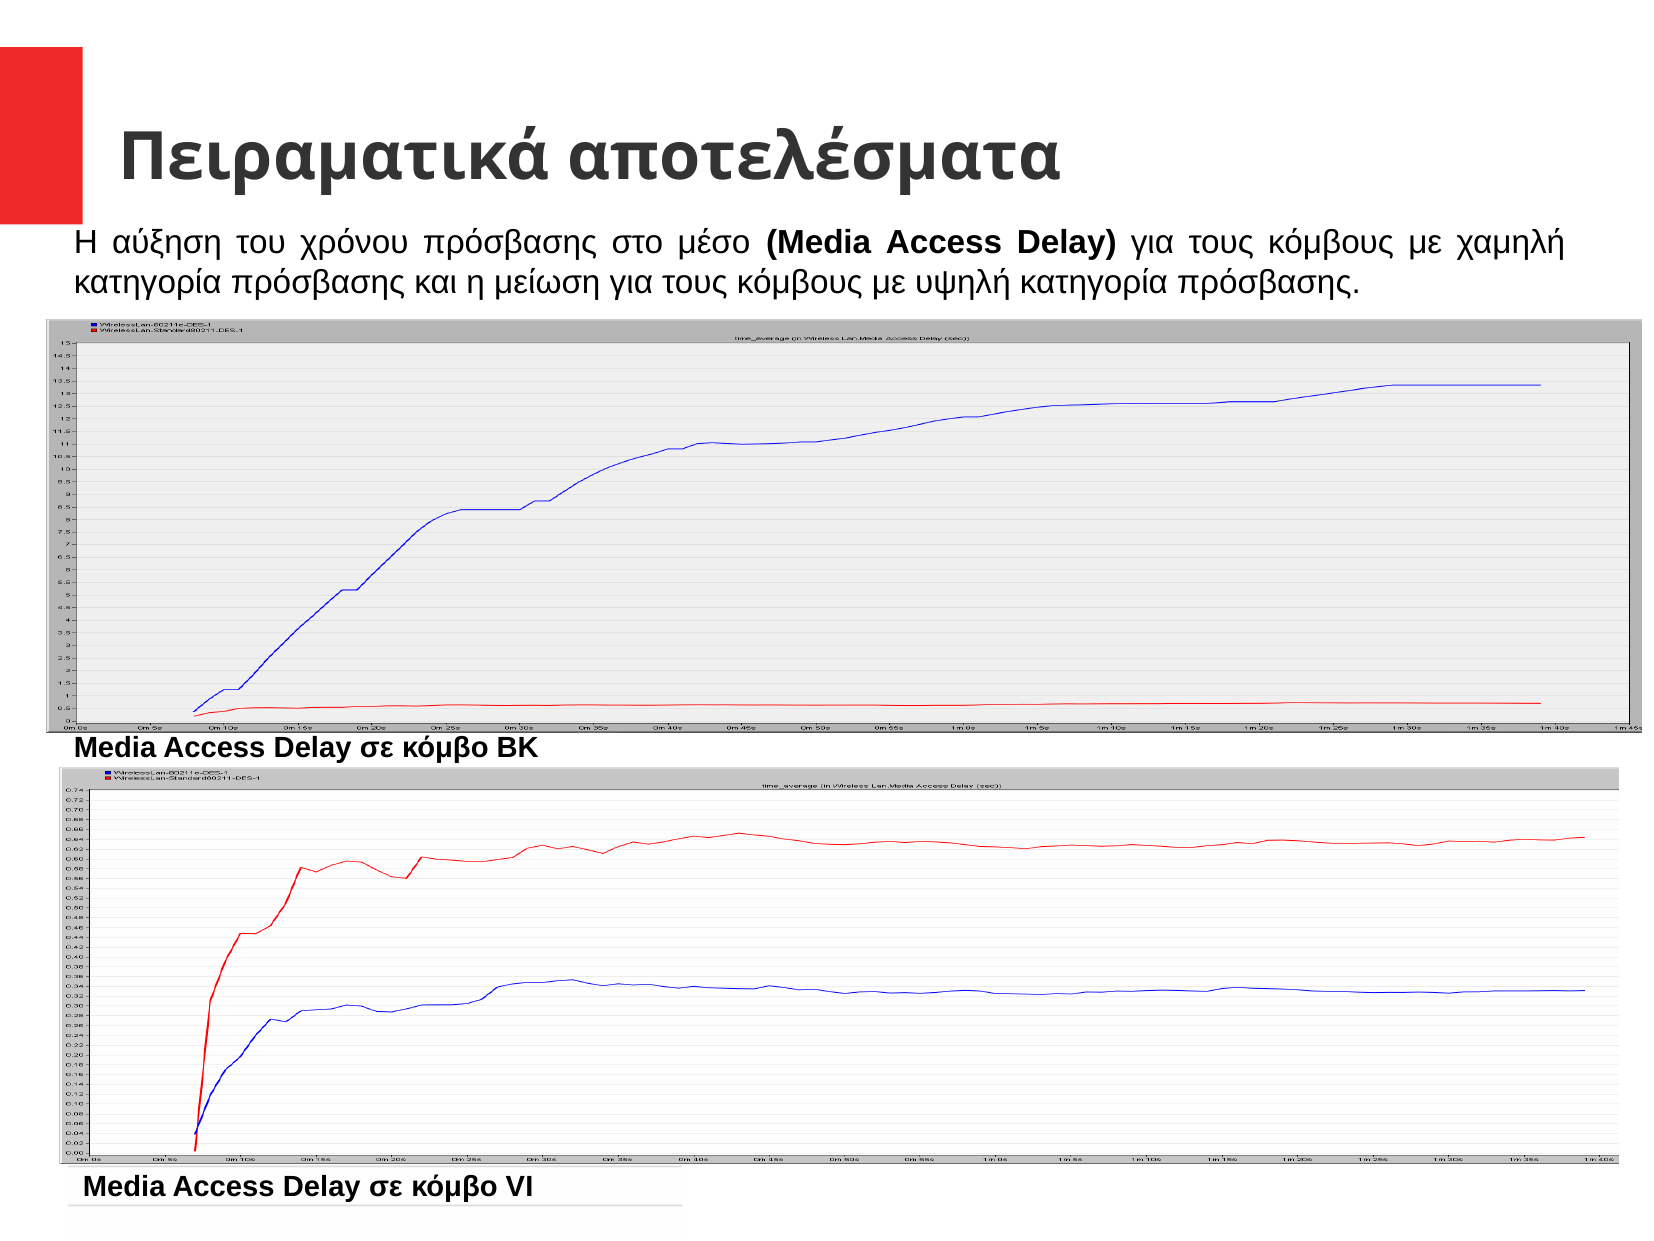

Πειραματικά αποτελέσματα
Η αύξηση του χρόνου πρόσβασης στο μέσο (Media Access Delay) για τους κόμβους με χαμηλή κατηγορία πρόσβασης και η μείωση για τους κόμβους με υψηλή κατηγορία πρόσβασης.
Media Access Delay σε κόμβο BK
Media Access Delay σε κόμβο VI